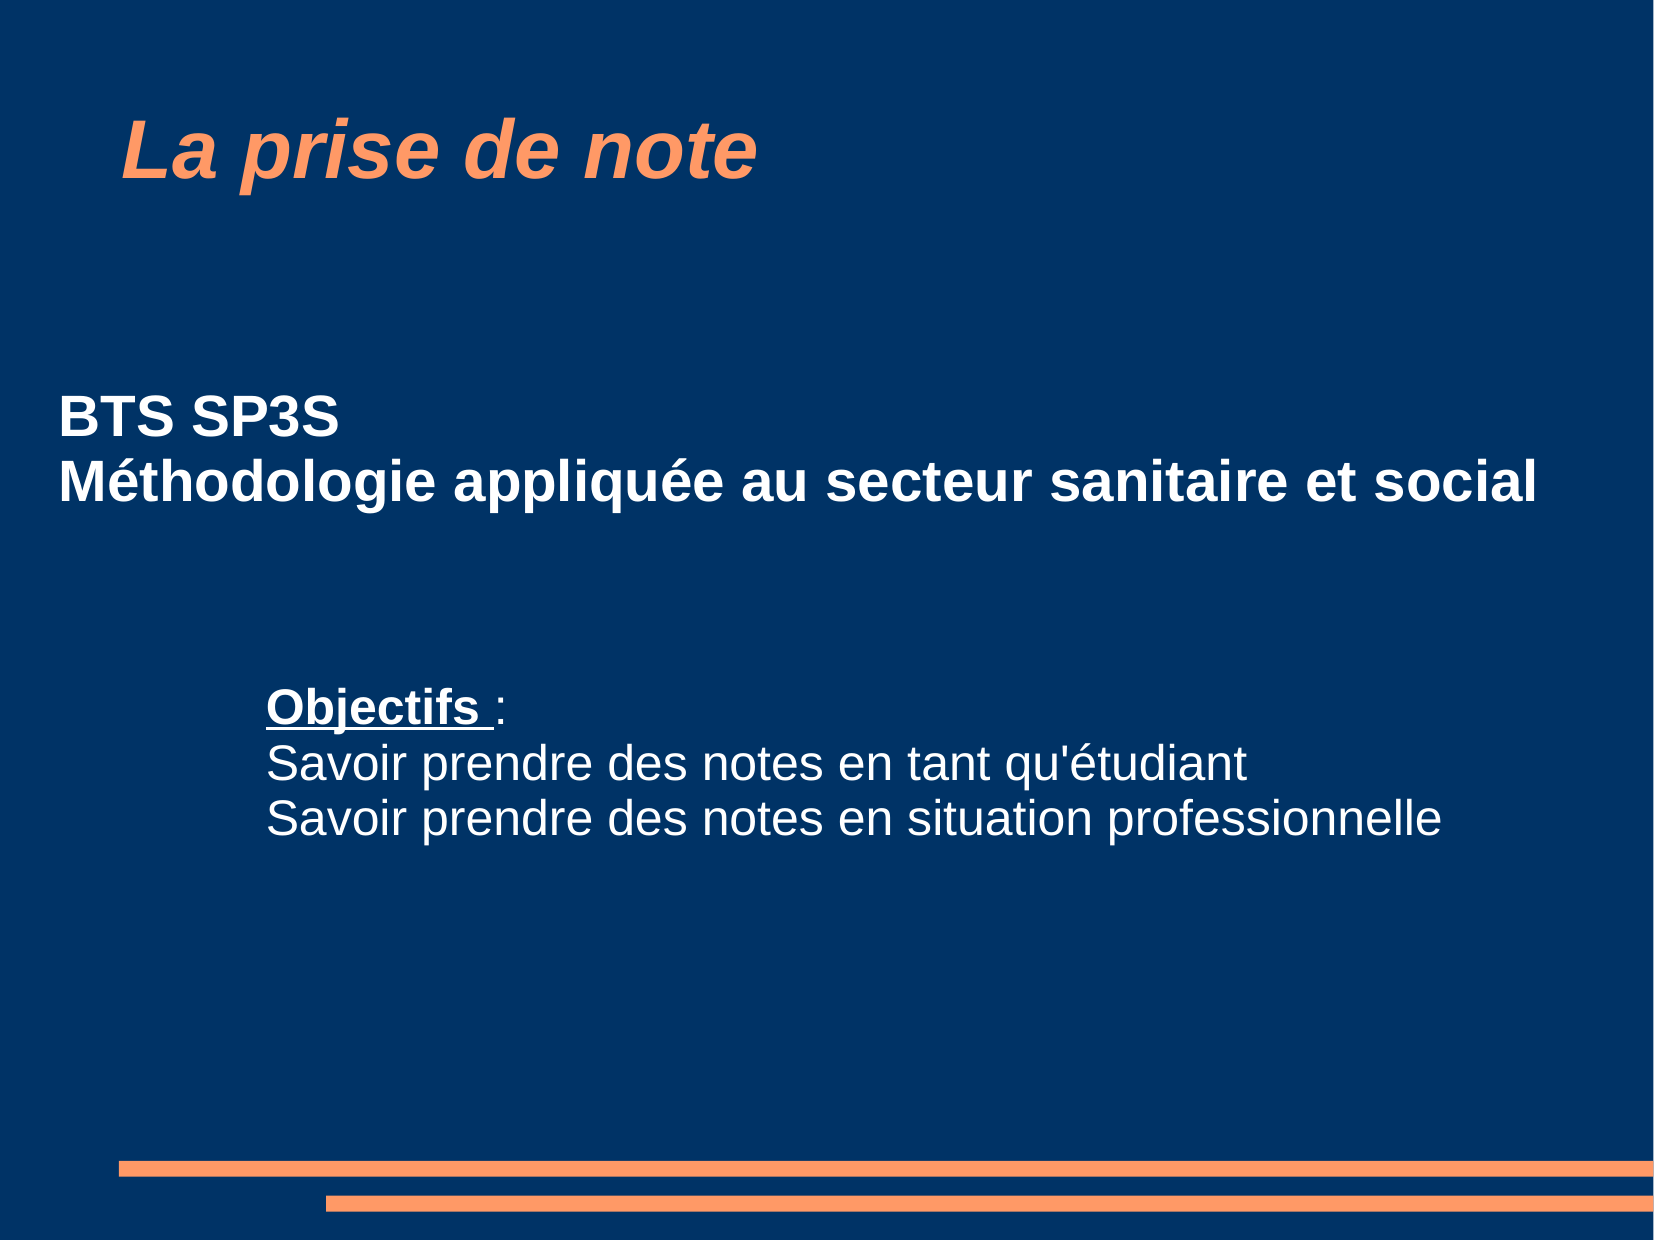

# La prise de note
BTS SP3S
Méthodologie appliquée au secteur sanitaire et social
Objectifs :
Savoir prendre des notes en tant qu'étudiant
Savoir prendre des notes en situation professionnelle